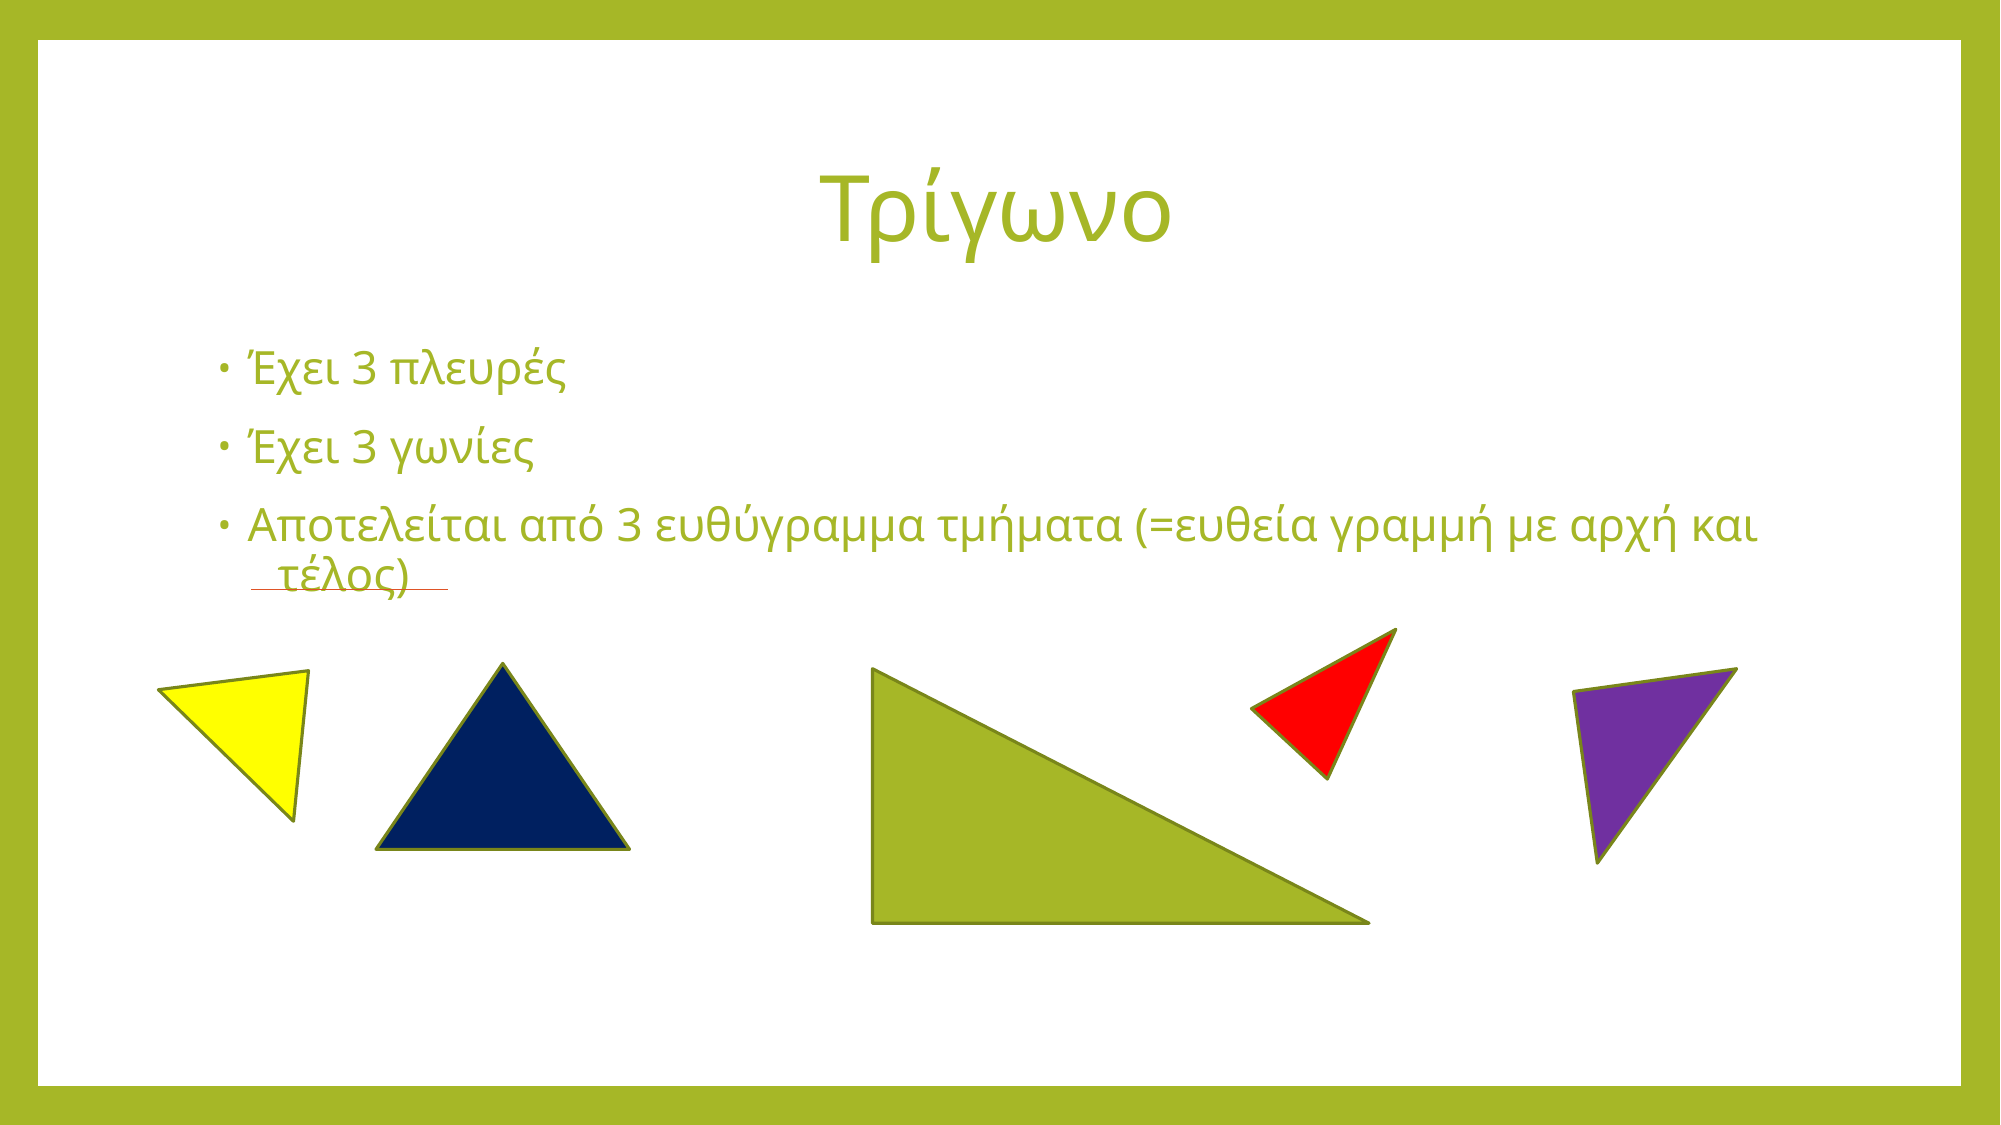

# Τρίγωνο
Έχει 3 πλευρές
Έχει 3 γωνίες
Αποτελείται από 3 ευθύγραμμα τμήματα (=ευθεία γραμμή με αρχή και τέλος)